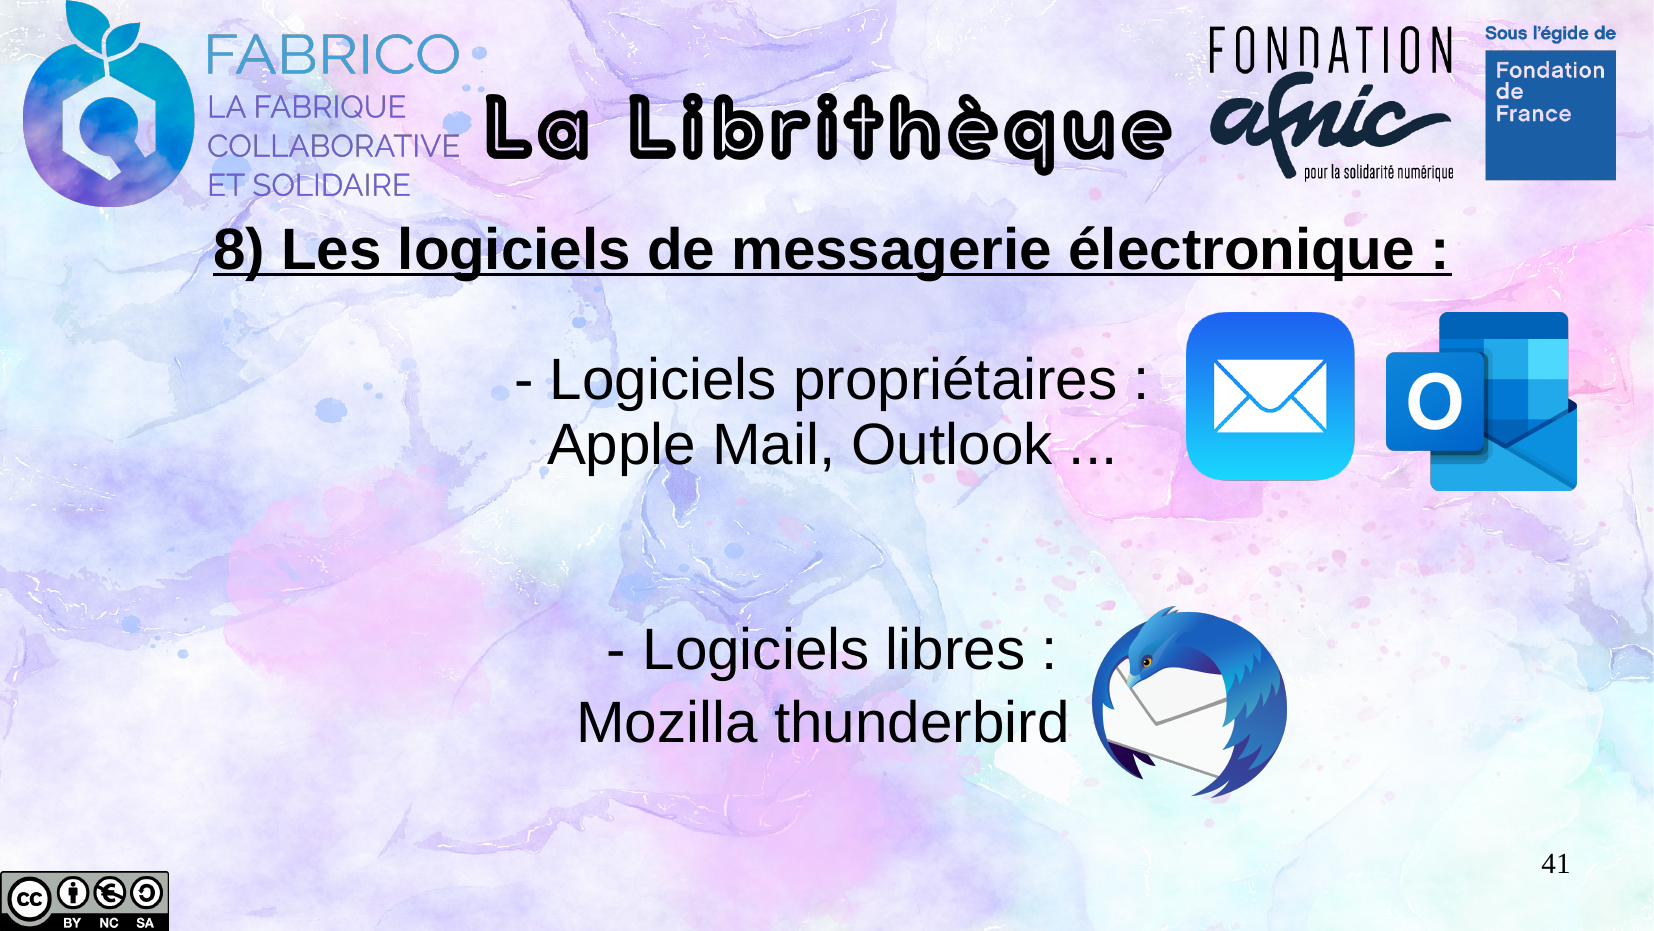

# 8) Les logiciels de messagerie électronique :
- Logiciels propriétaires :
Apple Mail, Outlook ...
- Logiciels libres :
Mozilla thunderbird
41